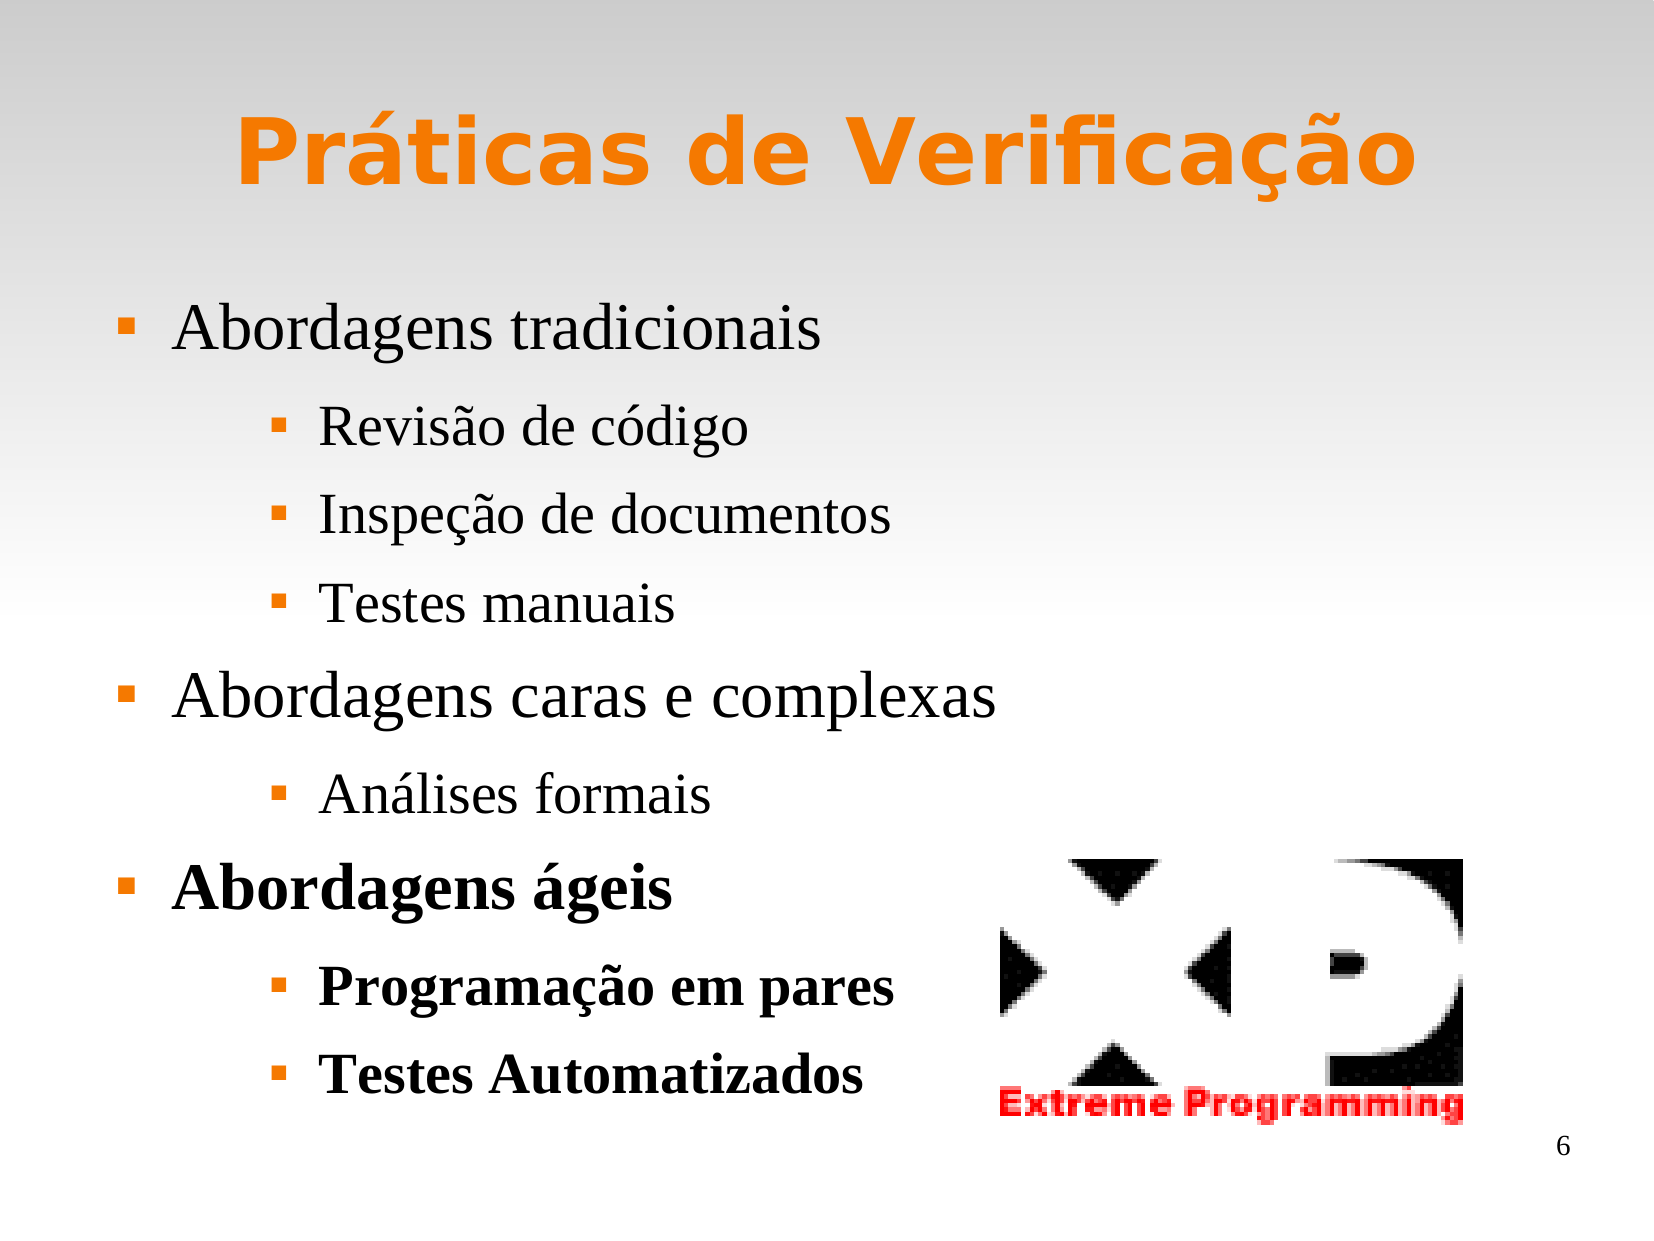

# Práticas de Verificação
Abordagens tradicionais
Revisão de código
Inspeção de documentos
Testes manuais
Abordagens caras e complexas
Análises formais
Abordagens ágeis
Programação em pares
Testes Automatizados
6